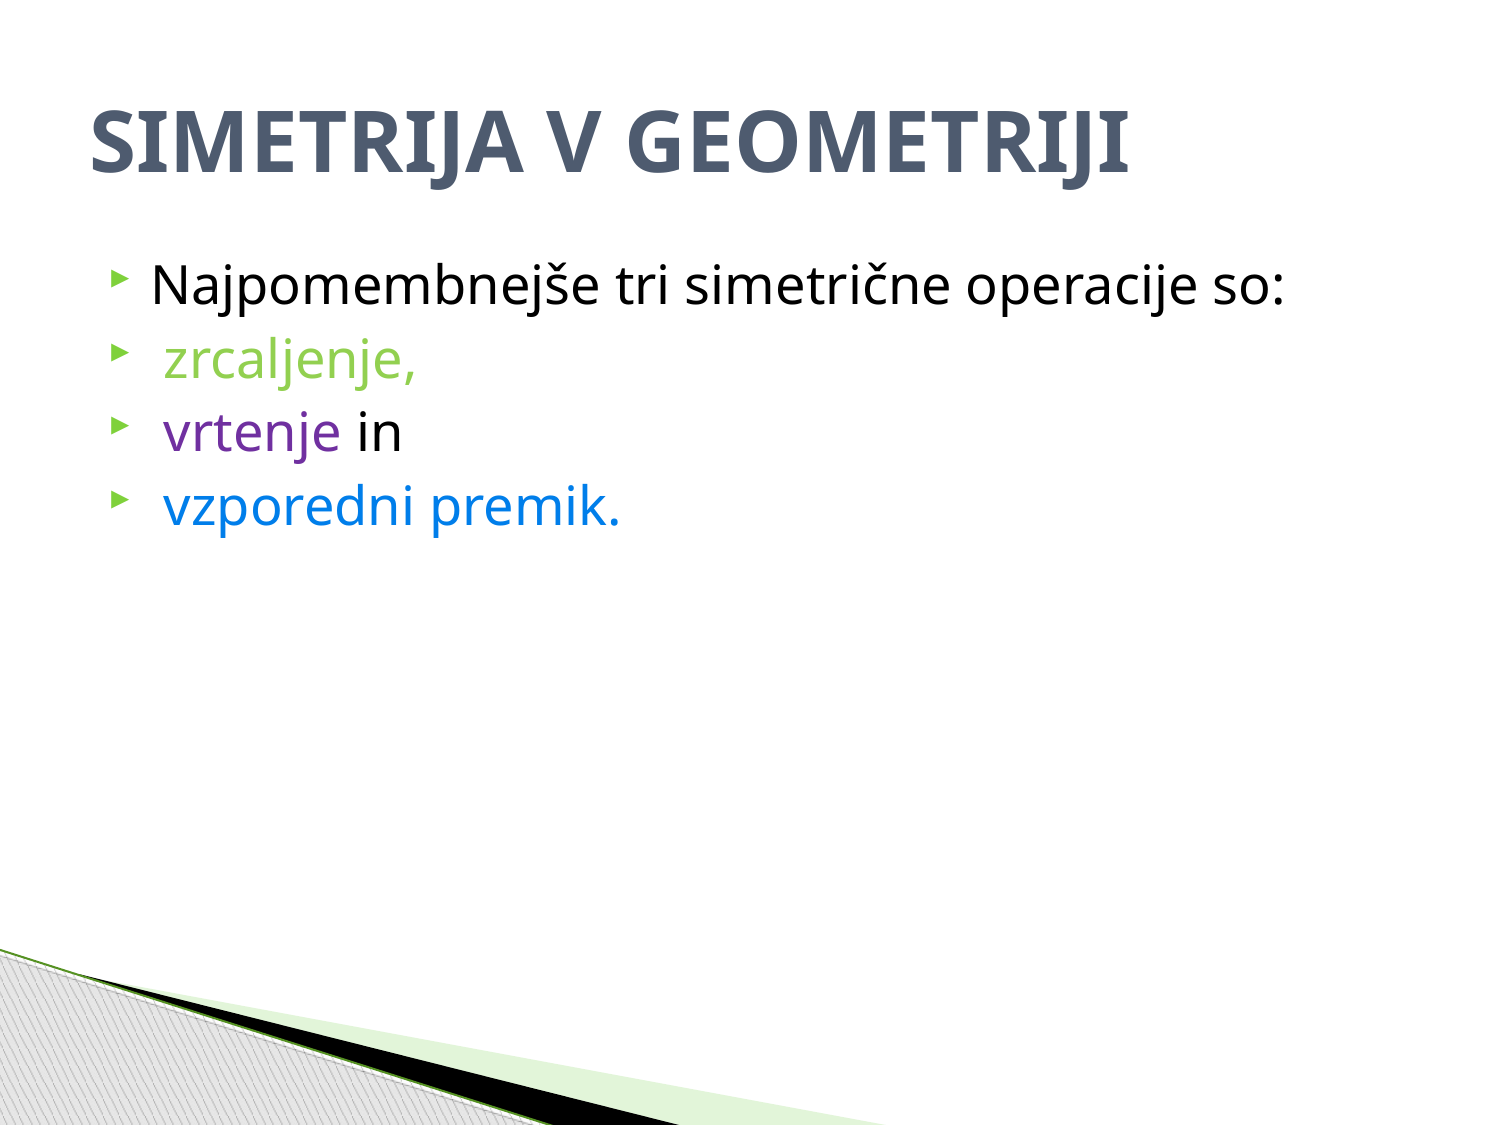

SIMETRIJA V GEOMETRIJI
# Najpomembnejše tri simetrične operacije so:
 zrcaljenje,
 vrtenje in
 vzporedni premik.